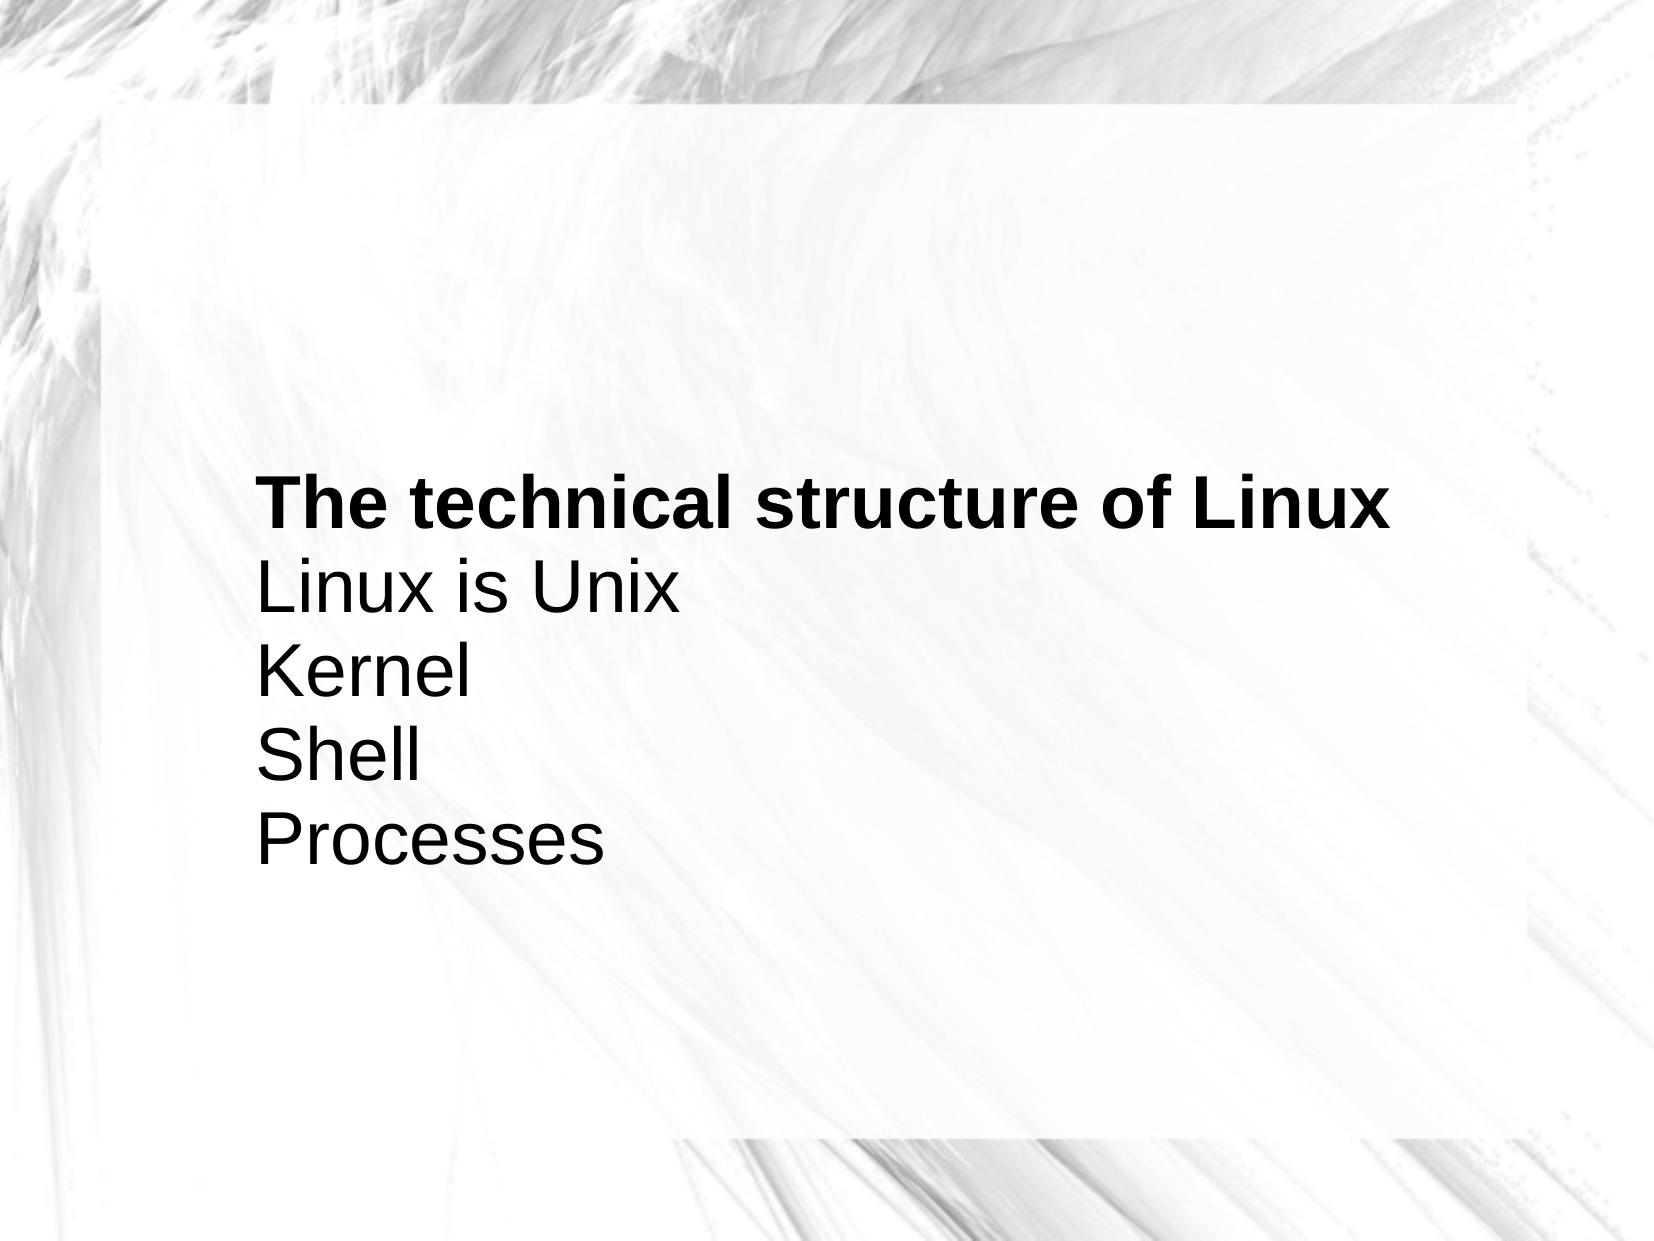

The technical structure of Linux
Linux is Unix
Kernel
Shell
Processes